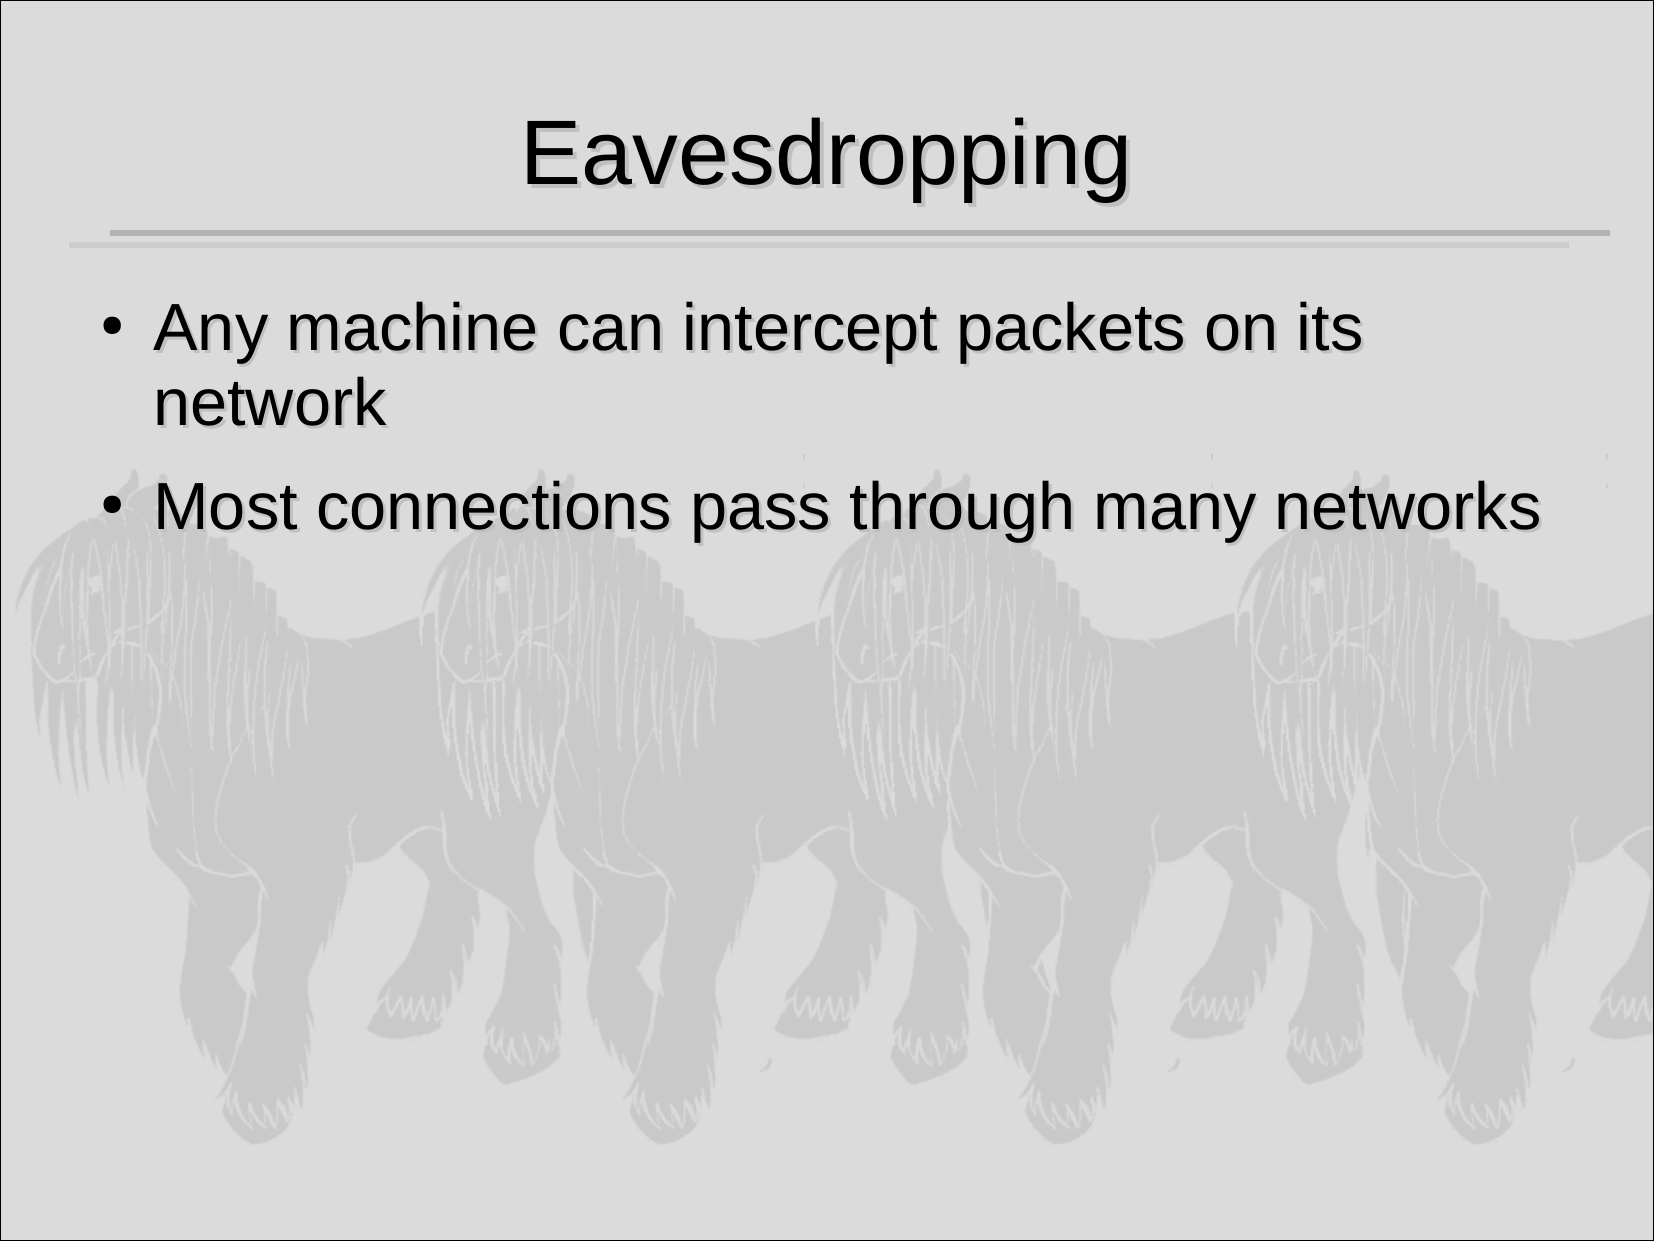

# Eavesdropping
Any machine can intercept packets on its network
Most connections pass through many networks